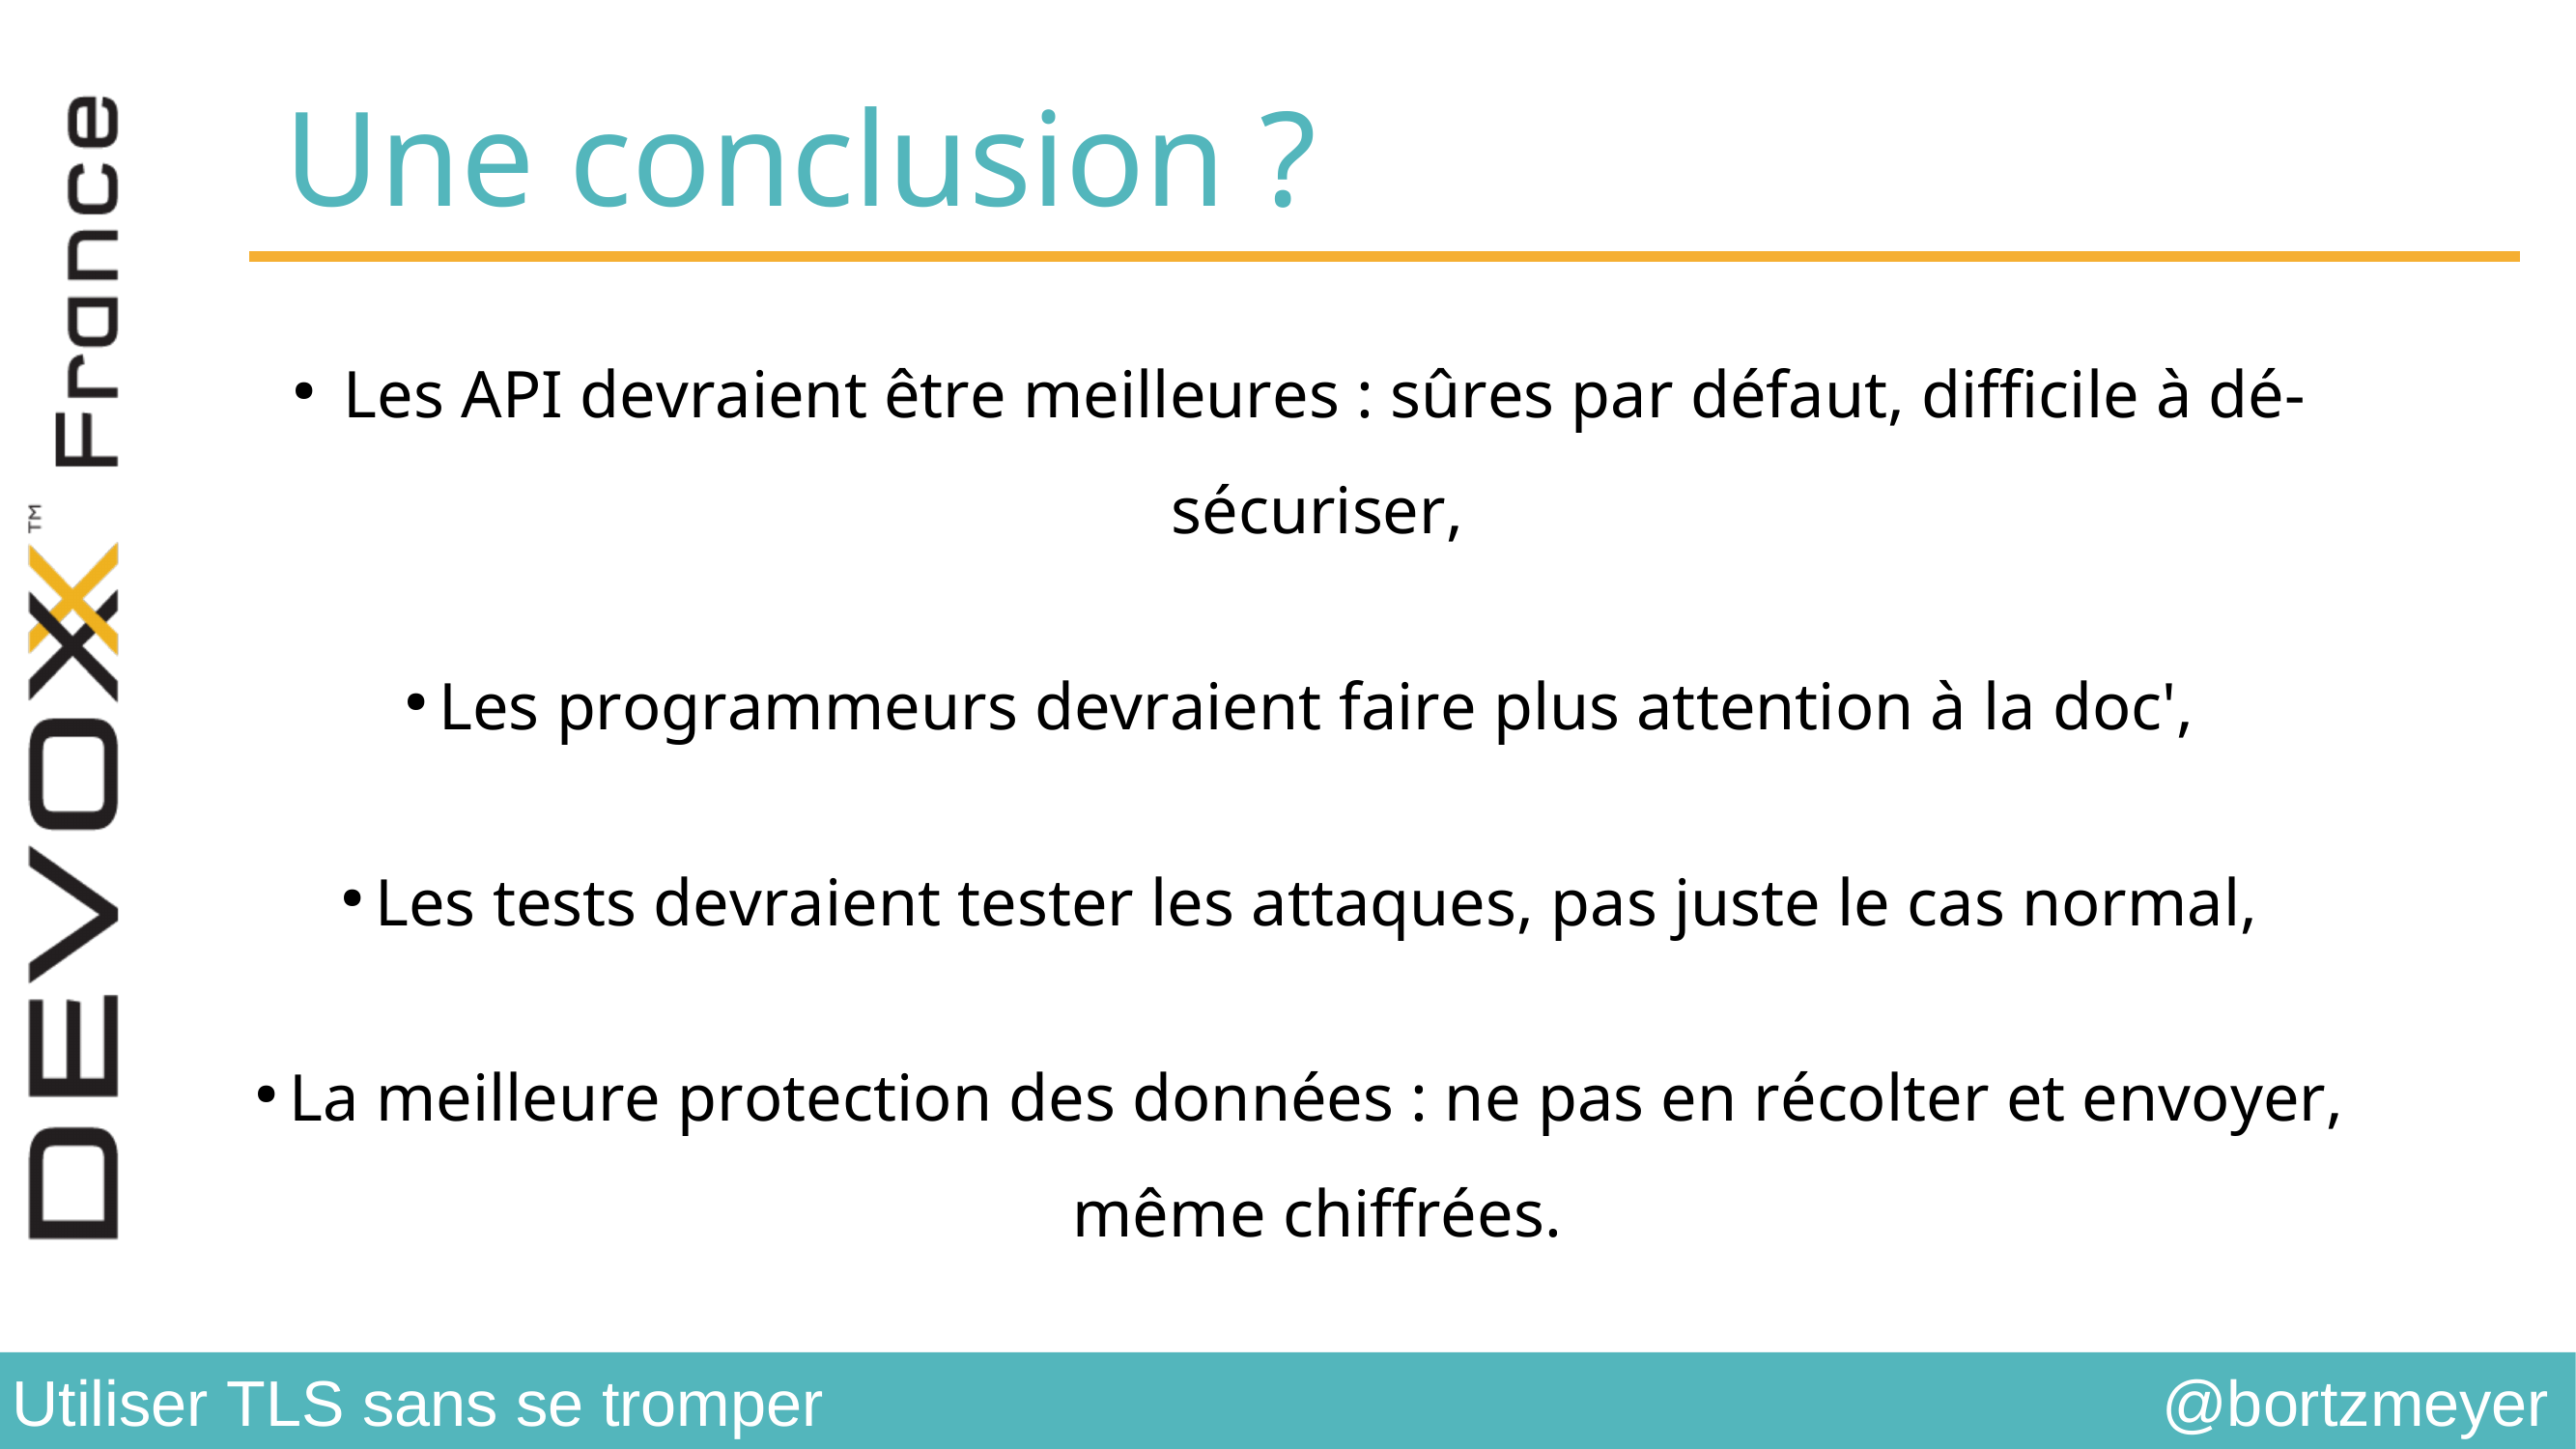

Une conclusion ?
 Les API devraient être meilleures : sûres par défaut, difficile à dé-sécuriser,
Les programmeurs devraient faire plus attention à la doc',
Les tests devraient tester les attaques, pas juste le cas normal,
La meilleure protection des données : ne pas en récolter et envoyer, même chiffrées.